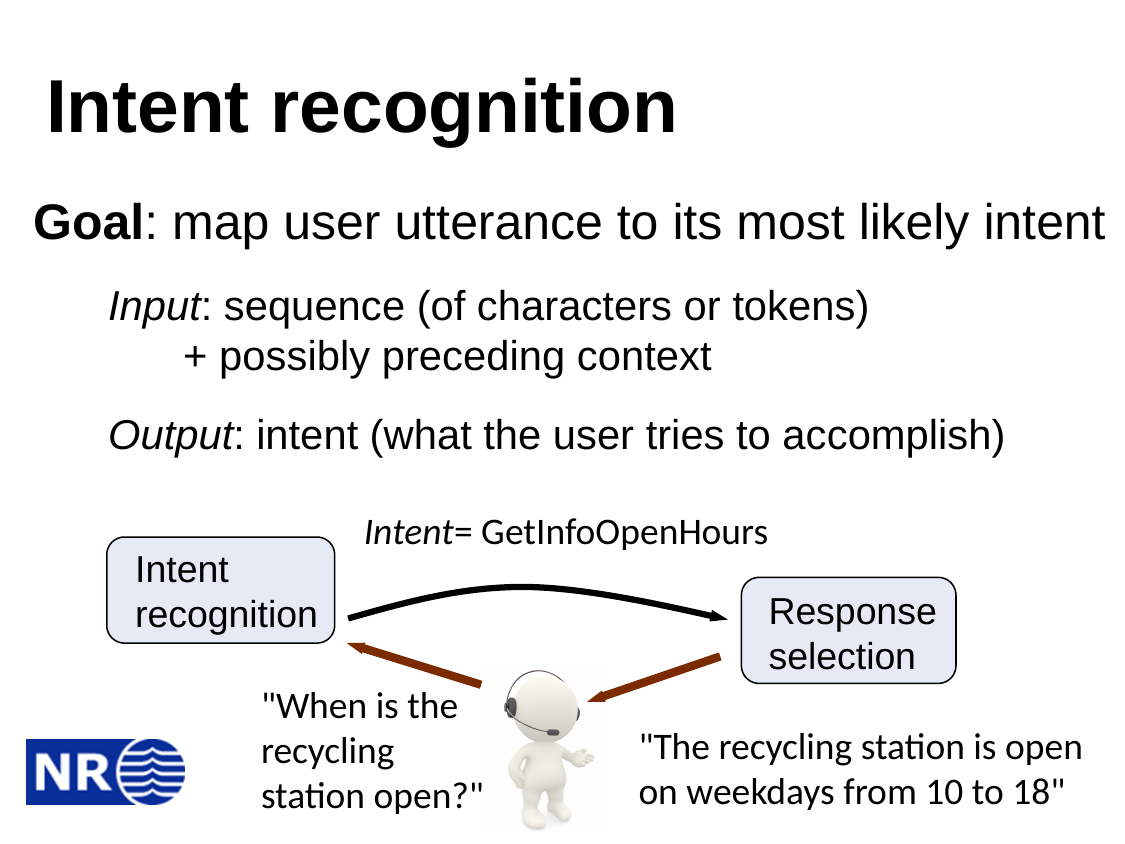

# Intent recognition
Goal: map user utterance to its most likely intent
Input: sequence (of characters or tokens) + possibly preceding context
Output: intent (what the user tries to accomplish)
Intent= GetInfoOpenHours
Intent recognition
Response selection
"When is the recycling station open?"
"The recycling station is open on weekdays from 10 to 18"